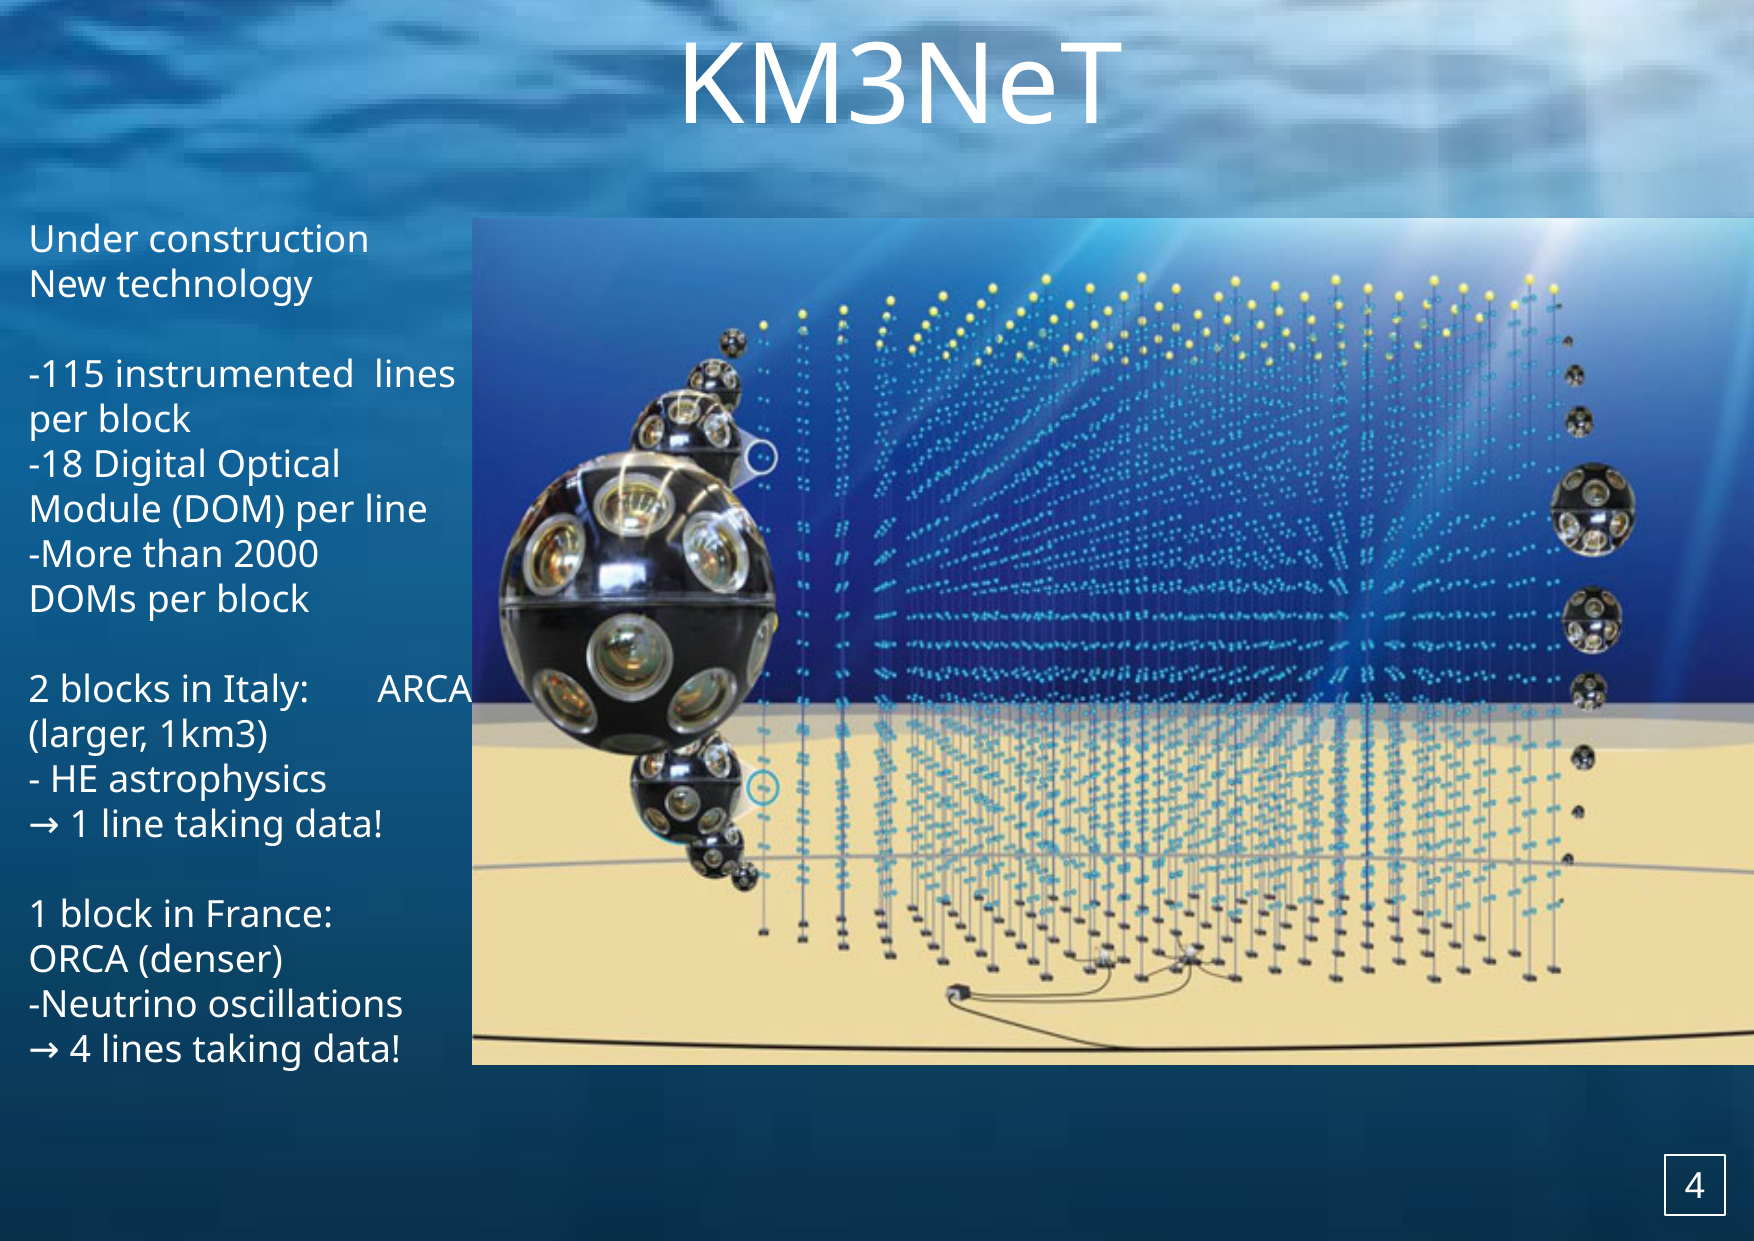

KM3NeT
KM3NeT
Under construction
New technology
-115 instrumented lines per block
-18 Digital Optical Module (DOM) per line
-More than 2000 DOMs per block
2 blocks in Italy: ARCA (larger, 1km3)
- HE astrophysics
→ 1 line taking data!
1 block in France:
ORCA (denser)
-Neutrino oscillations
→ 4 lines taking data!
63 m
4